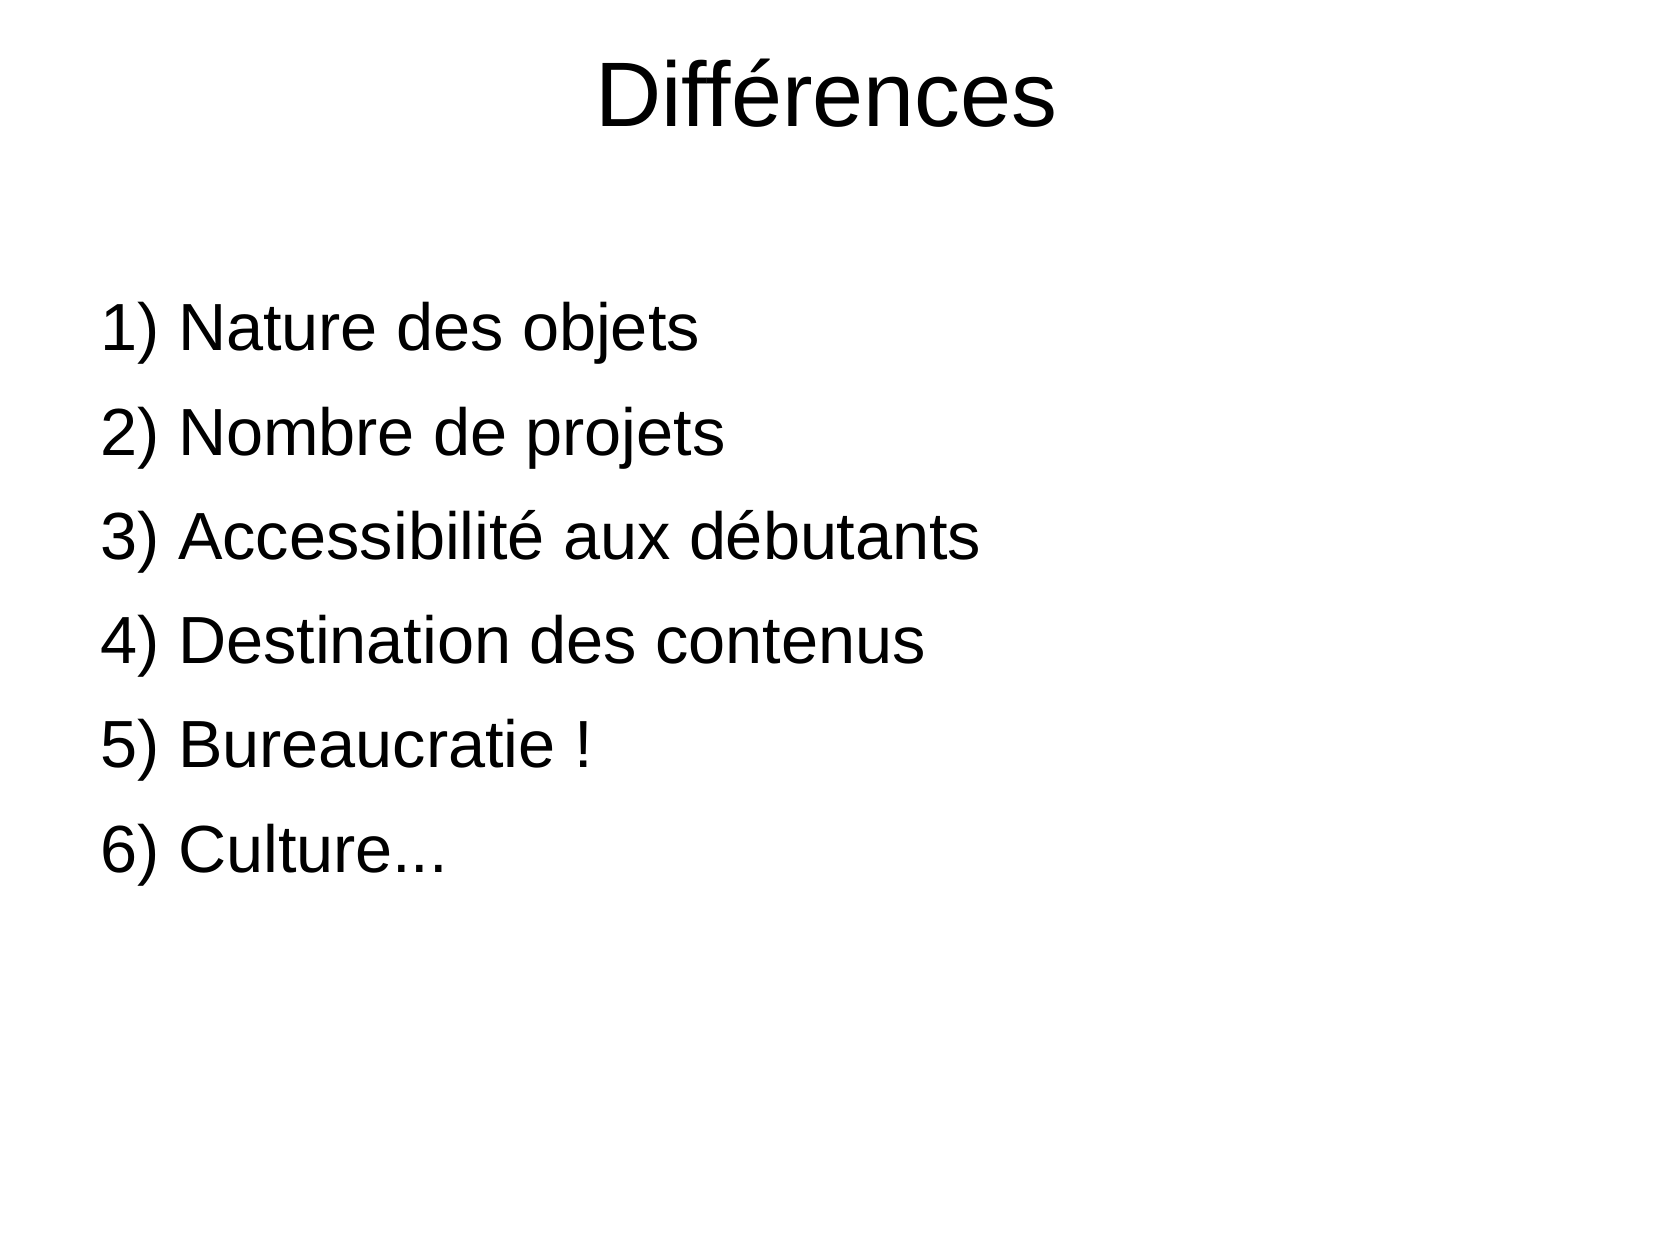

# Différences
Nature des objets
Nombre de projets
Accessibilité aux débutants
Destination des contenus
Bureaucratie !
Culture...